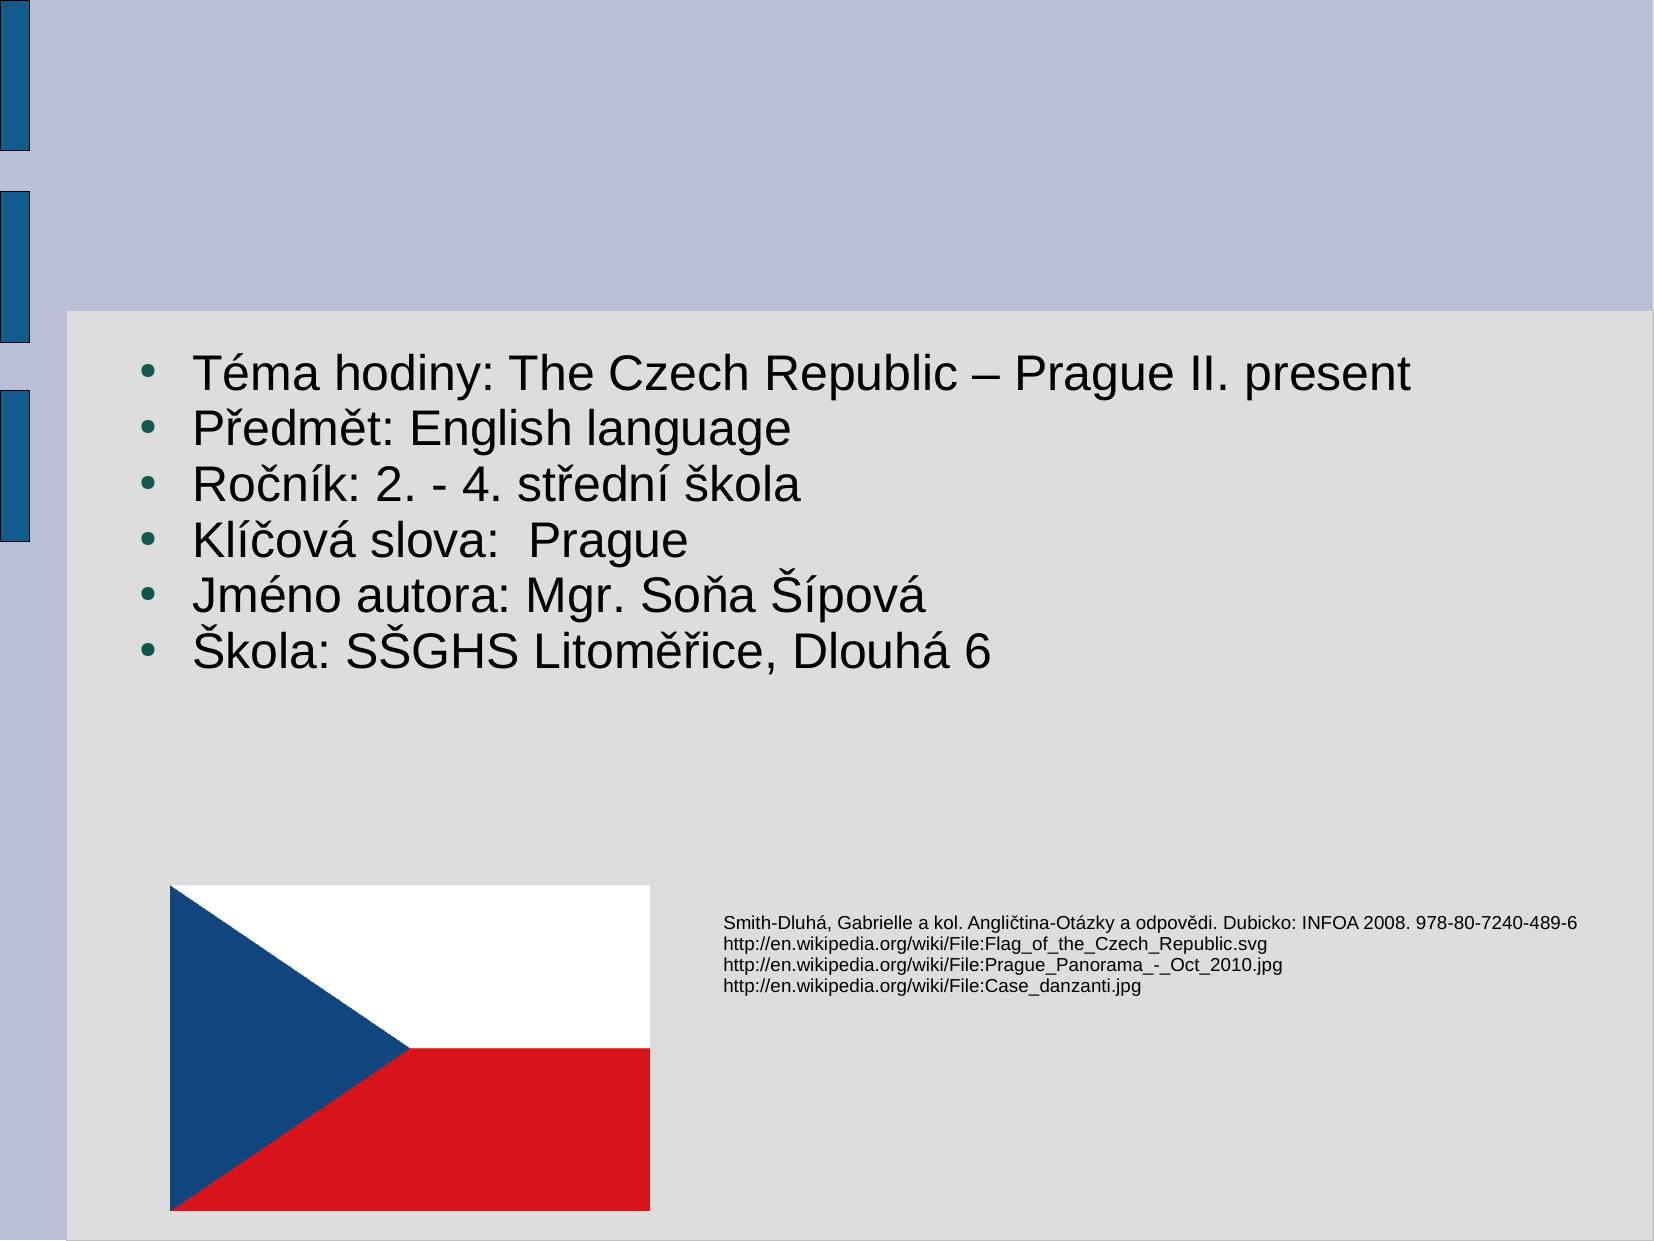

# Téma hodiny: The Czech Republic – Prague II. present
Předmět: English language
Ročník: 2. - 4. střední škola
Klíčová slova: Prague
Jméno autora: Mgr. Soňa Šípová
Škola: SŠGHS Litoměřice, Dlouhá 6
Smith-Dluhá, Gabrielle a kol. Angličtina-Otázky a odpovědi. Dubicko: INFOA 2008. 978-80-7240-489-6
http://en.wikipedia.org/wiki/File:Flag_of_the_Czech_Republic.svg
http://en.wikipedia.org/wiki/File:Prague_Panorama_-_Oct_2010.jpg
http://en.wikipedia.org/wiki/File:Case_danzanti.jpg